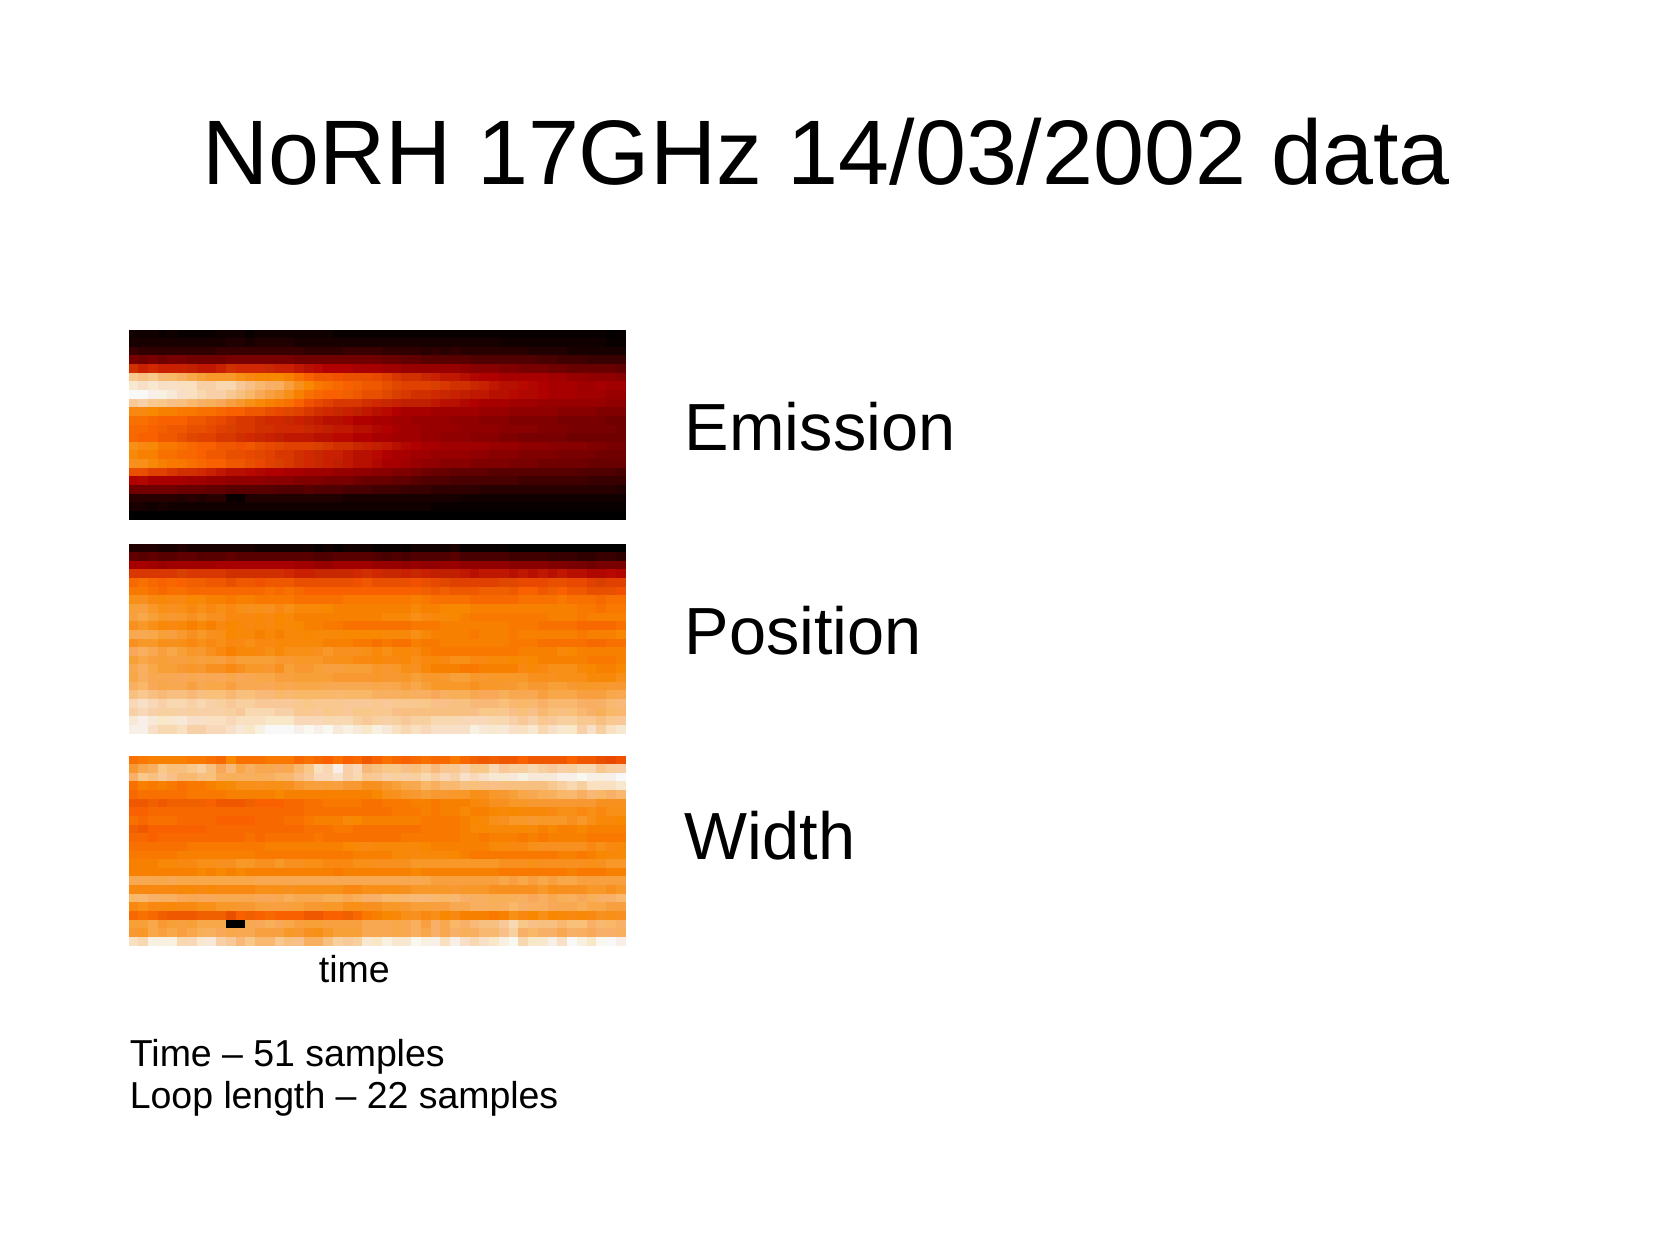

# NoRH 17GHz 14/03/2002 data
 Emission
 Position
 Width
 time
Time – 51 samples
Loop length – 22 samples